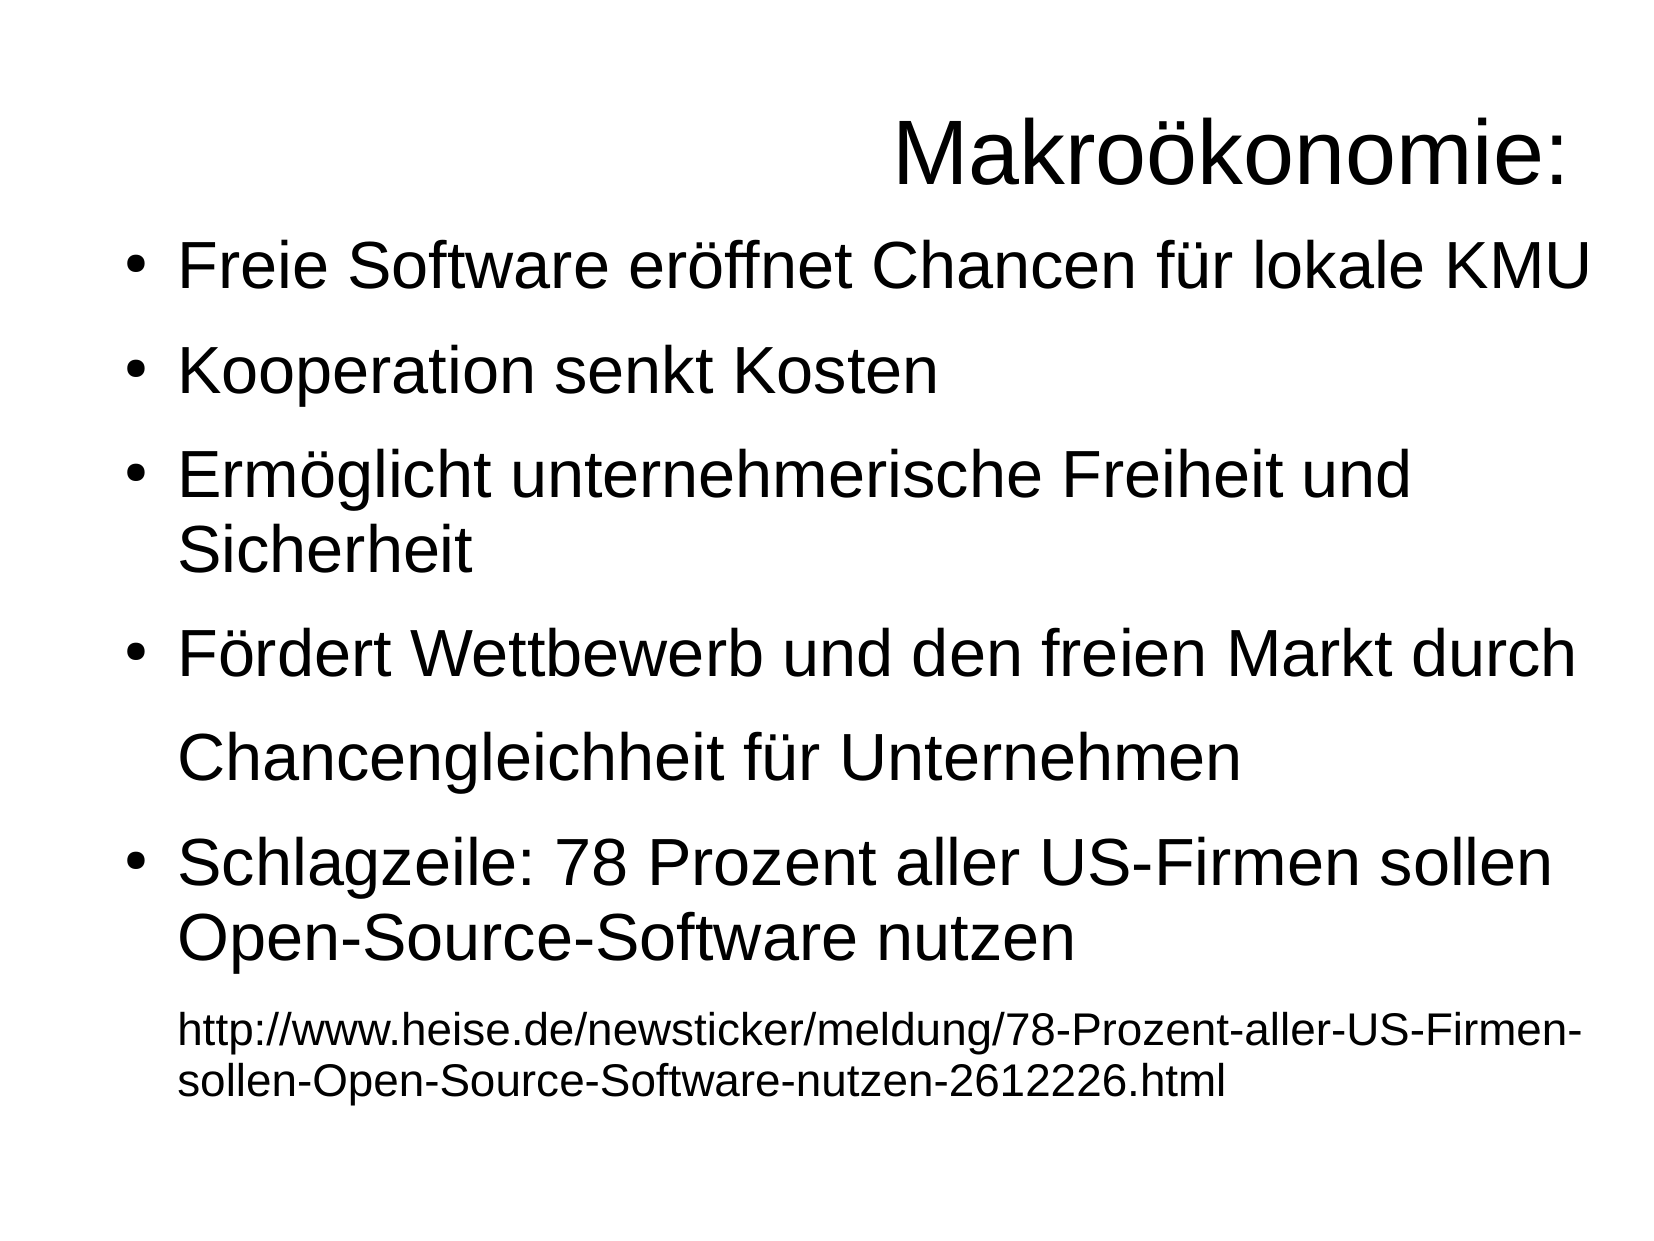

# Makroökonomie:
Freie Software eröffnet Chancen für lokale KMU
Kooperation senkt Kosten
Ermöglicht unternehmerische Freiheit und Sicherheit
Fördert Wettbewerb und den freien Markt durch
Chancengleichheit für Unternehmen
Schlagzeile: 78 Prozent aller US-Firmen sollen Open-Source-Software nutzen
http://www.heise.de/newsticker/meldung/78-Prozent-aller-US-Firmen-sollen-Open-Source-Software-nutzen-2612226.html